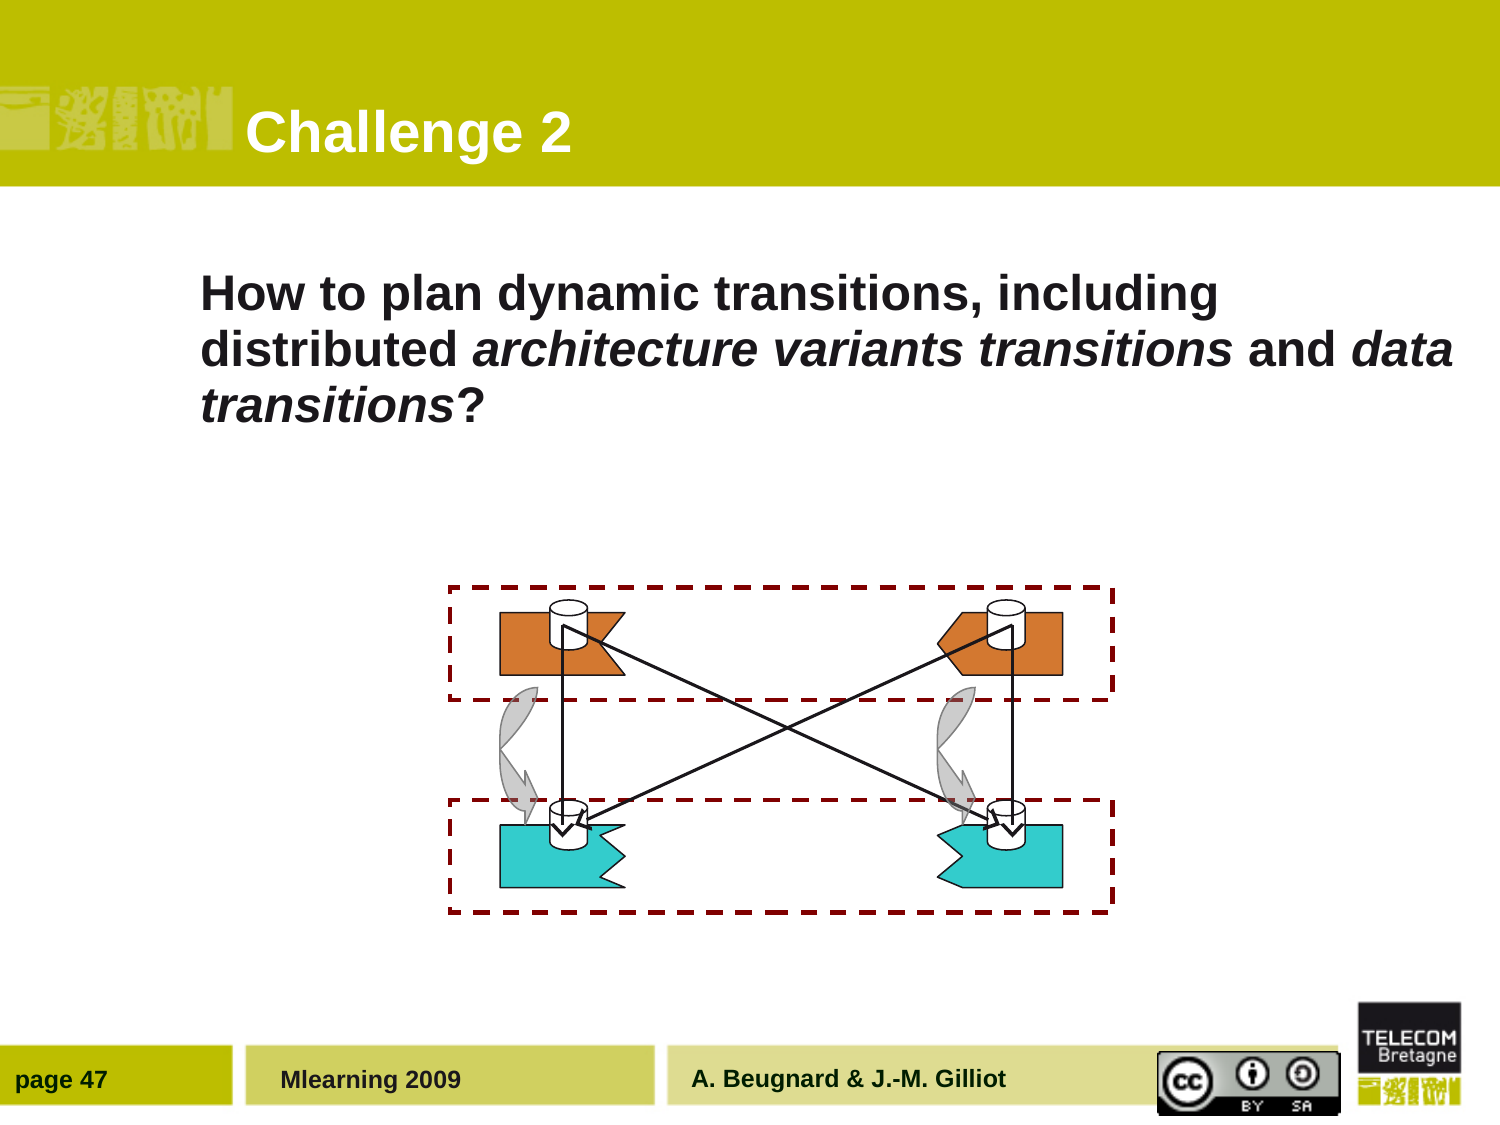

# Challenge 2
How to plan dynamic transitions, including distributed architecture variants transitions and data transitions?
47